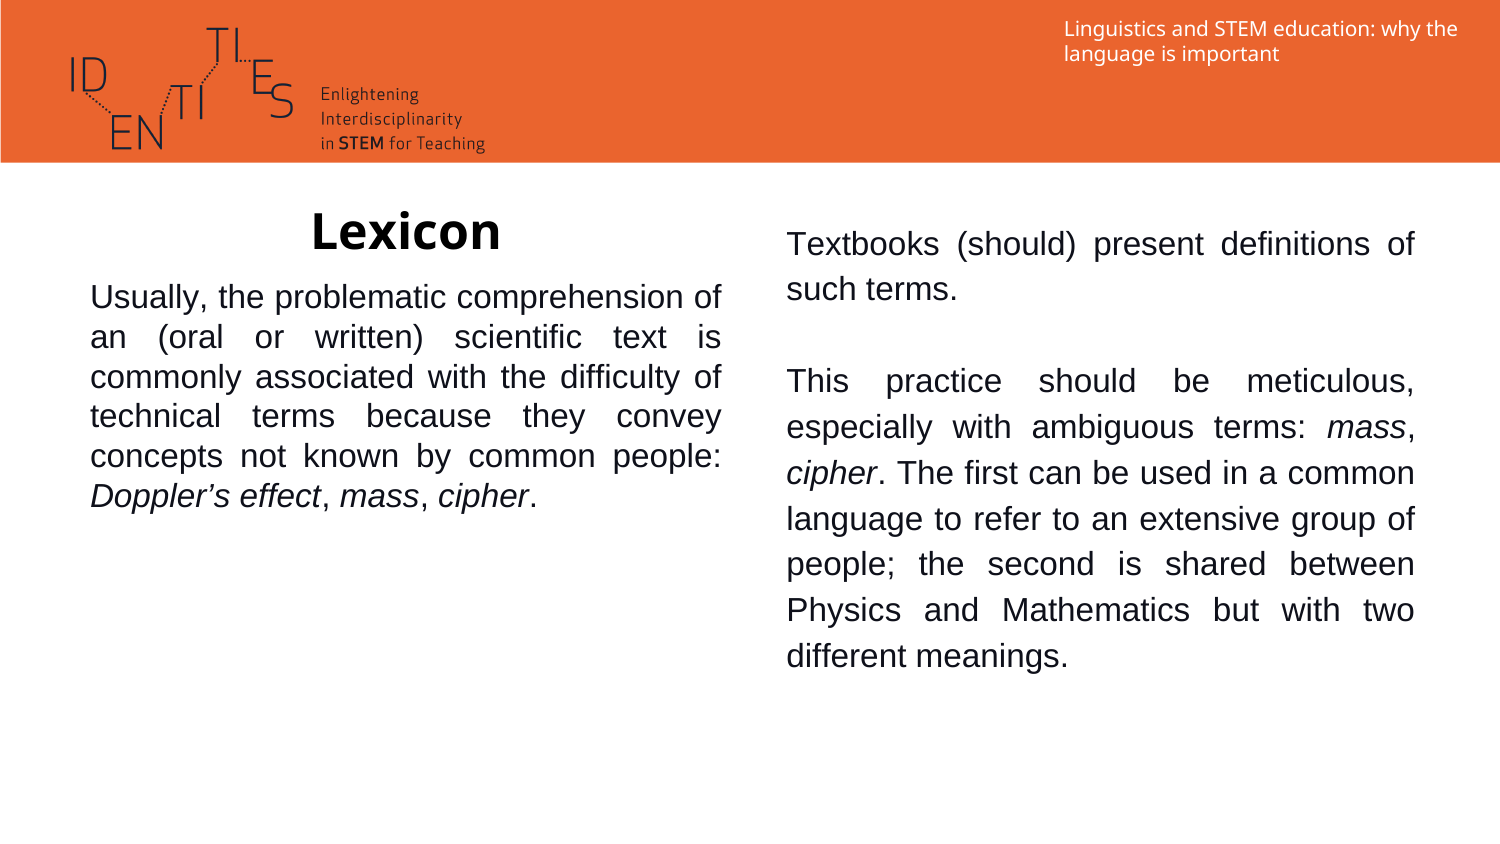

Linguistics and STEM education: why the language is important
#
Lexicon
Textbooks (should) present definitions of such terms.
This practice should be meticulous, especially with ambiguous terms: mass, cipher. The first can be used in a common language to refer to an extensive group of people; the second is shared between Physics and Mathematics but with two different meanings.
Usually, the problematic comprehension of an (oral or written) scientific text is commonly associated with the difficulty of technical terms because they convey concepts not known by common people: Doppler’s effect, mass, cipher.